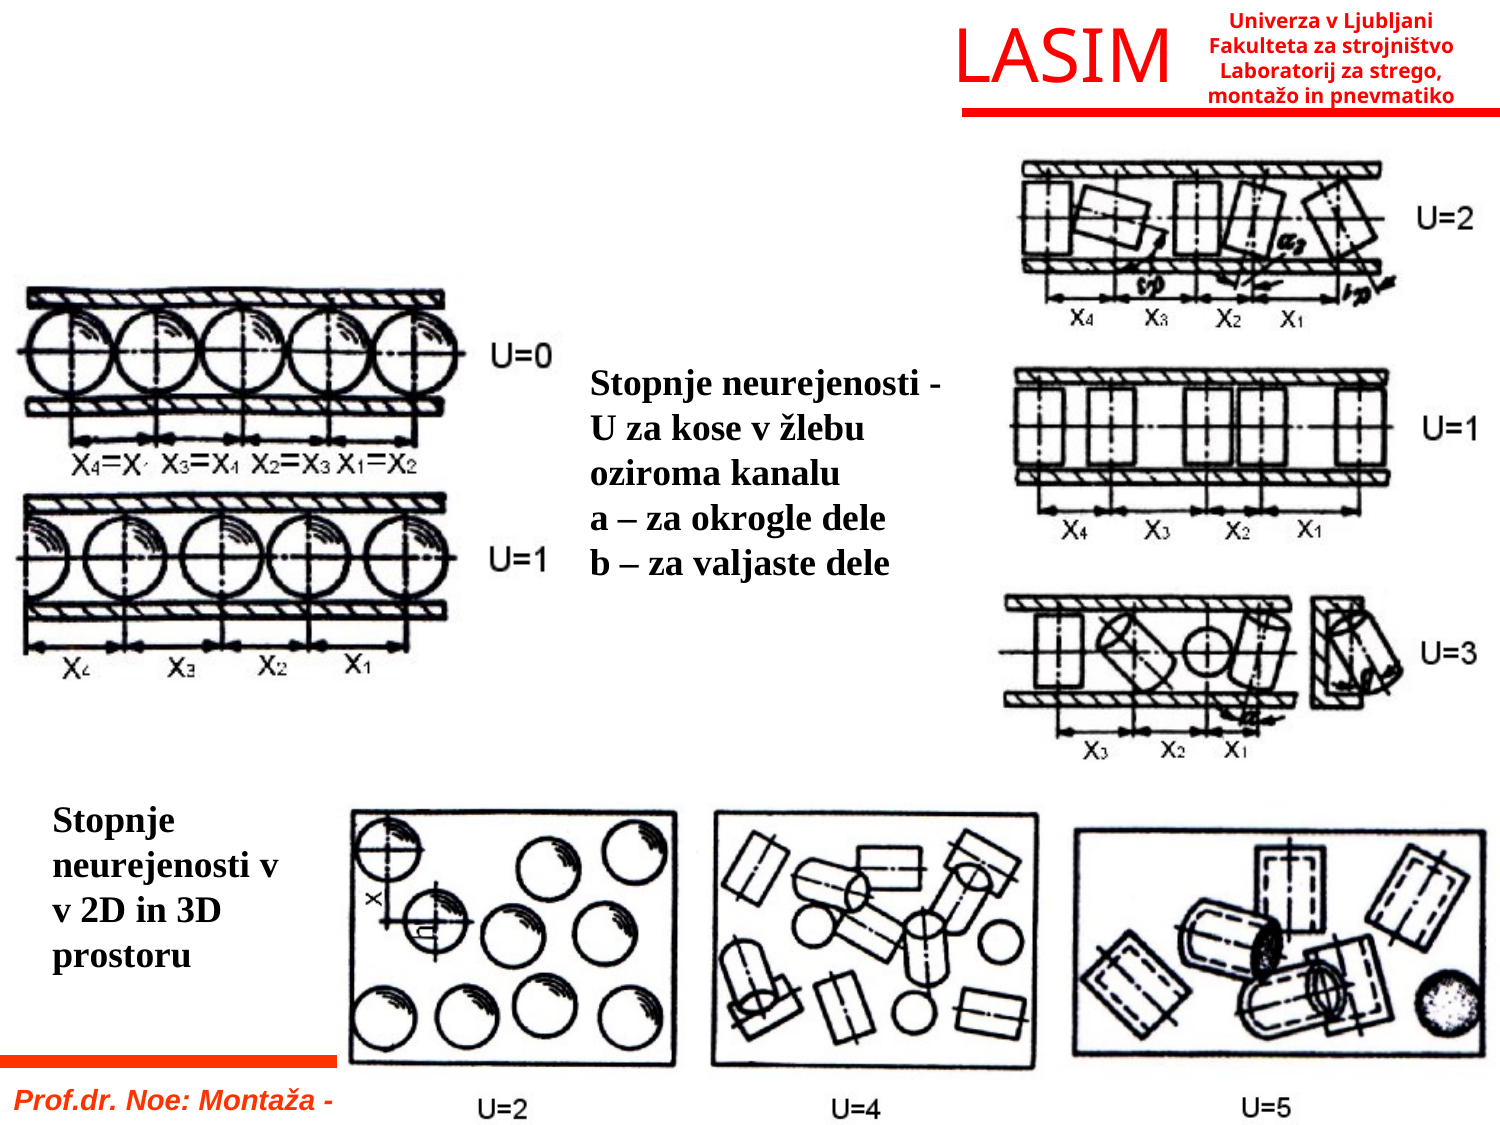

Stopnje neurejenosti - U za kose v žlebu oziroma kanalu
a – za okrogle dele
b – za valjaste dele
a
Stopnje neurejenosti v v 2D in 3D prostoru
b